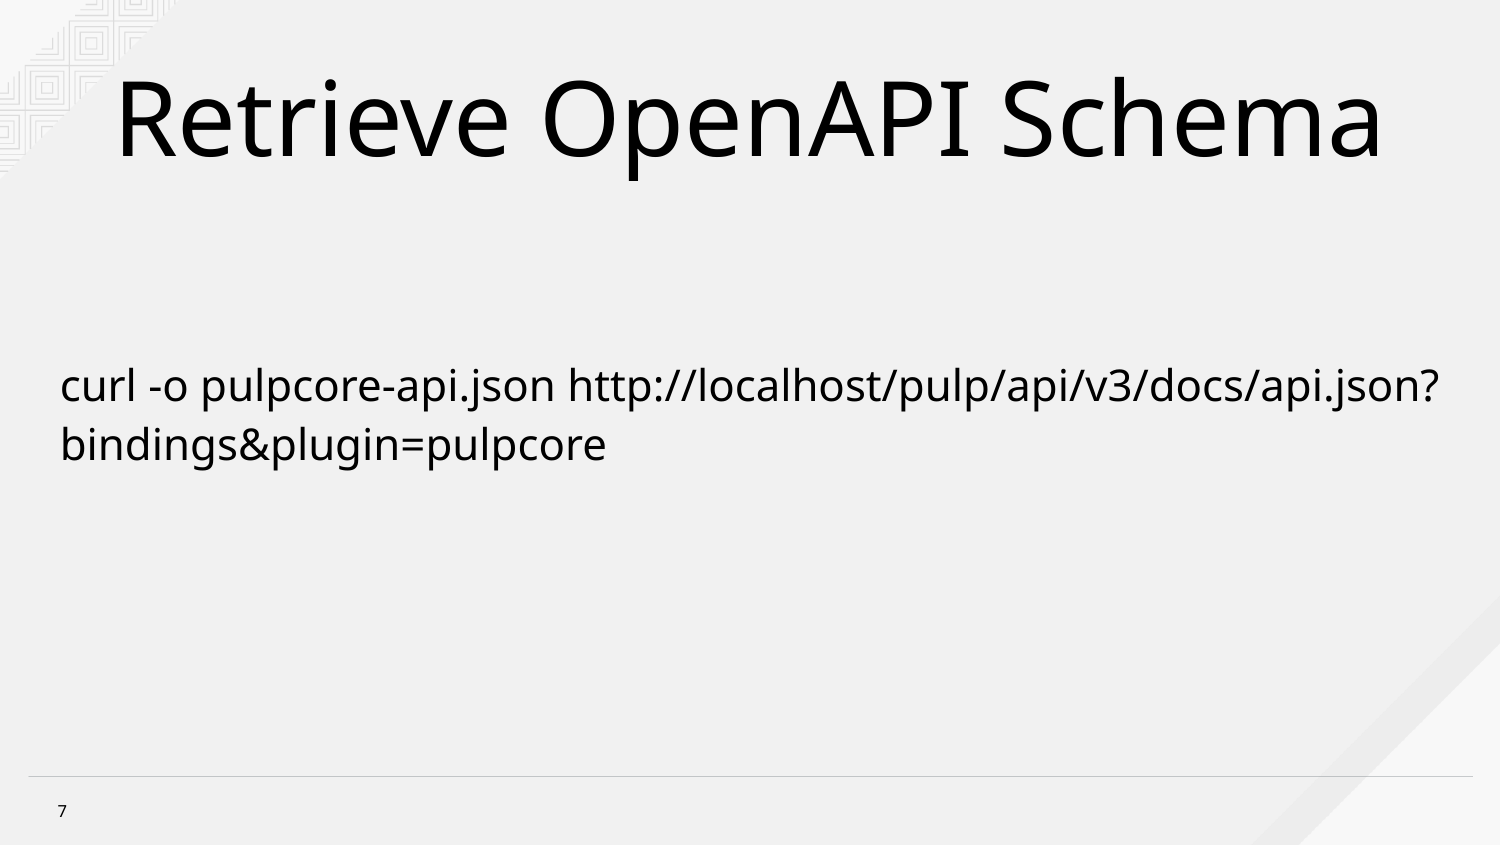

Retrieve OpenAPI Schema
curl -o pulpcore-api.json http://localhost/pulp/api/v3/docs/api.json?bindings&plugin=pulpcore
7